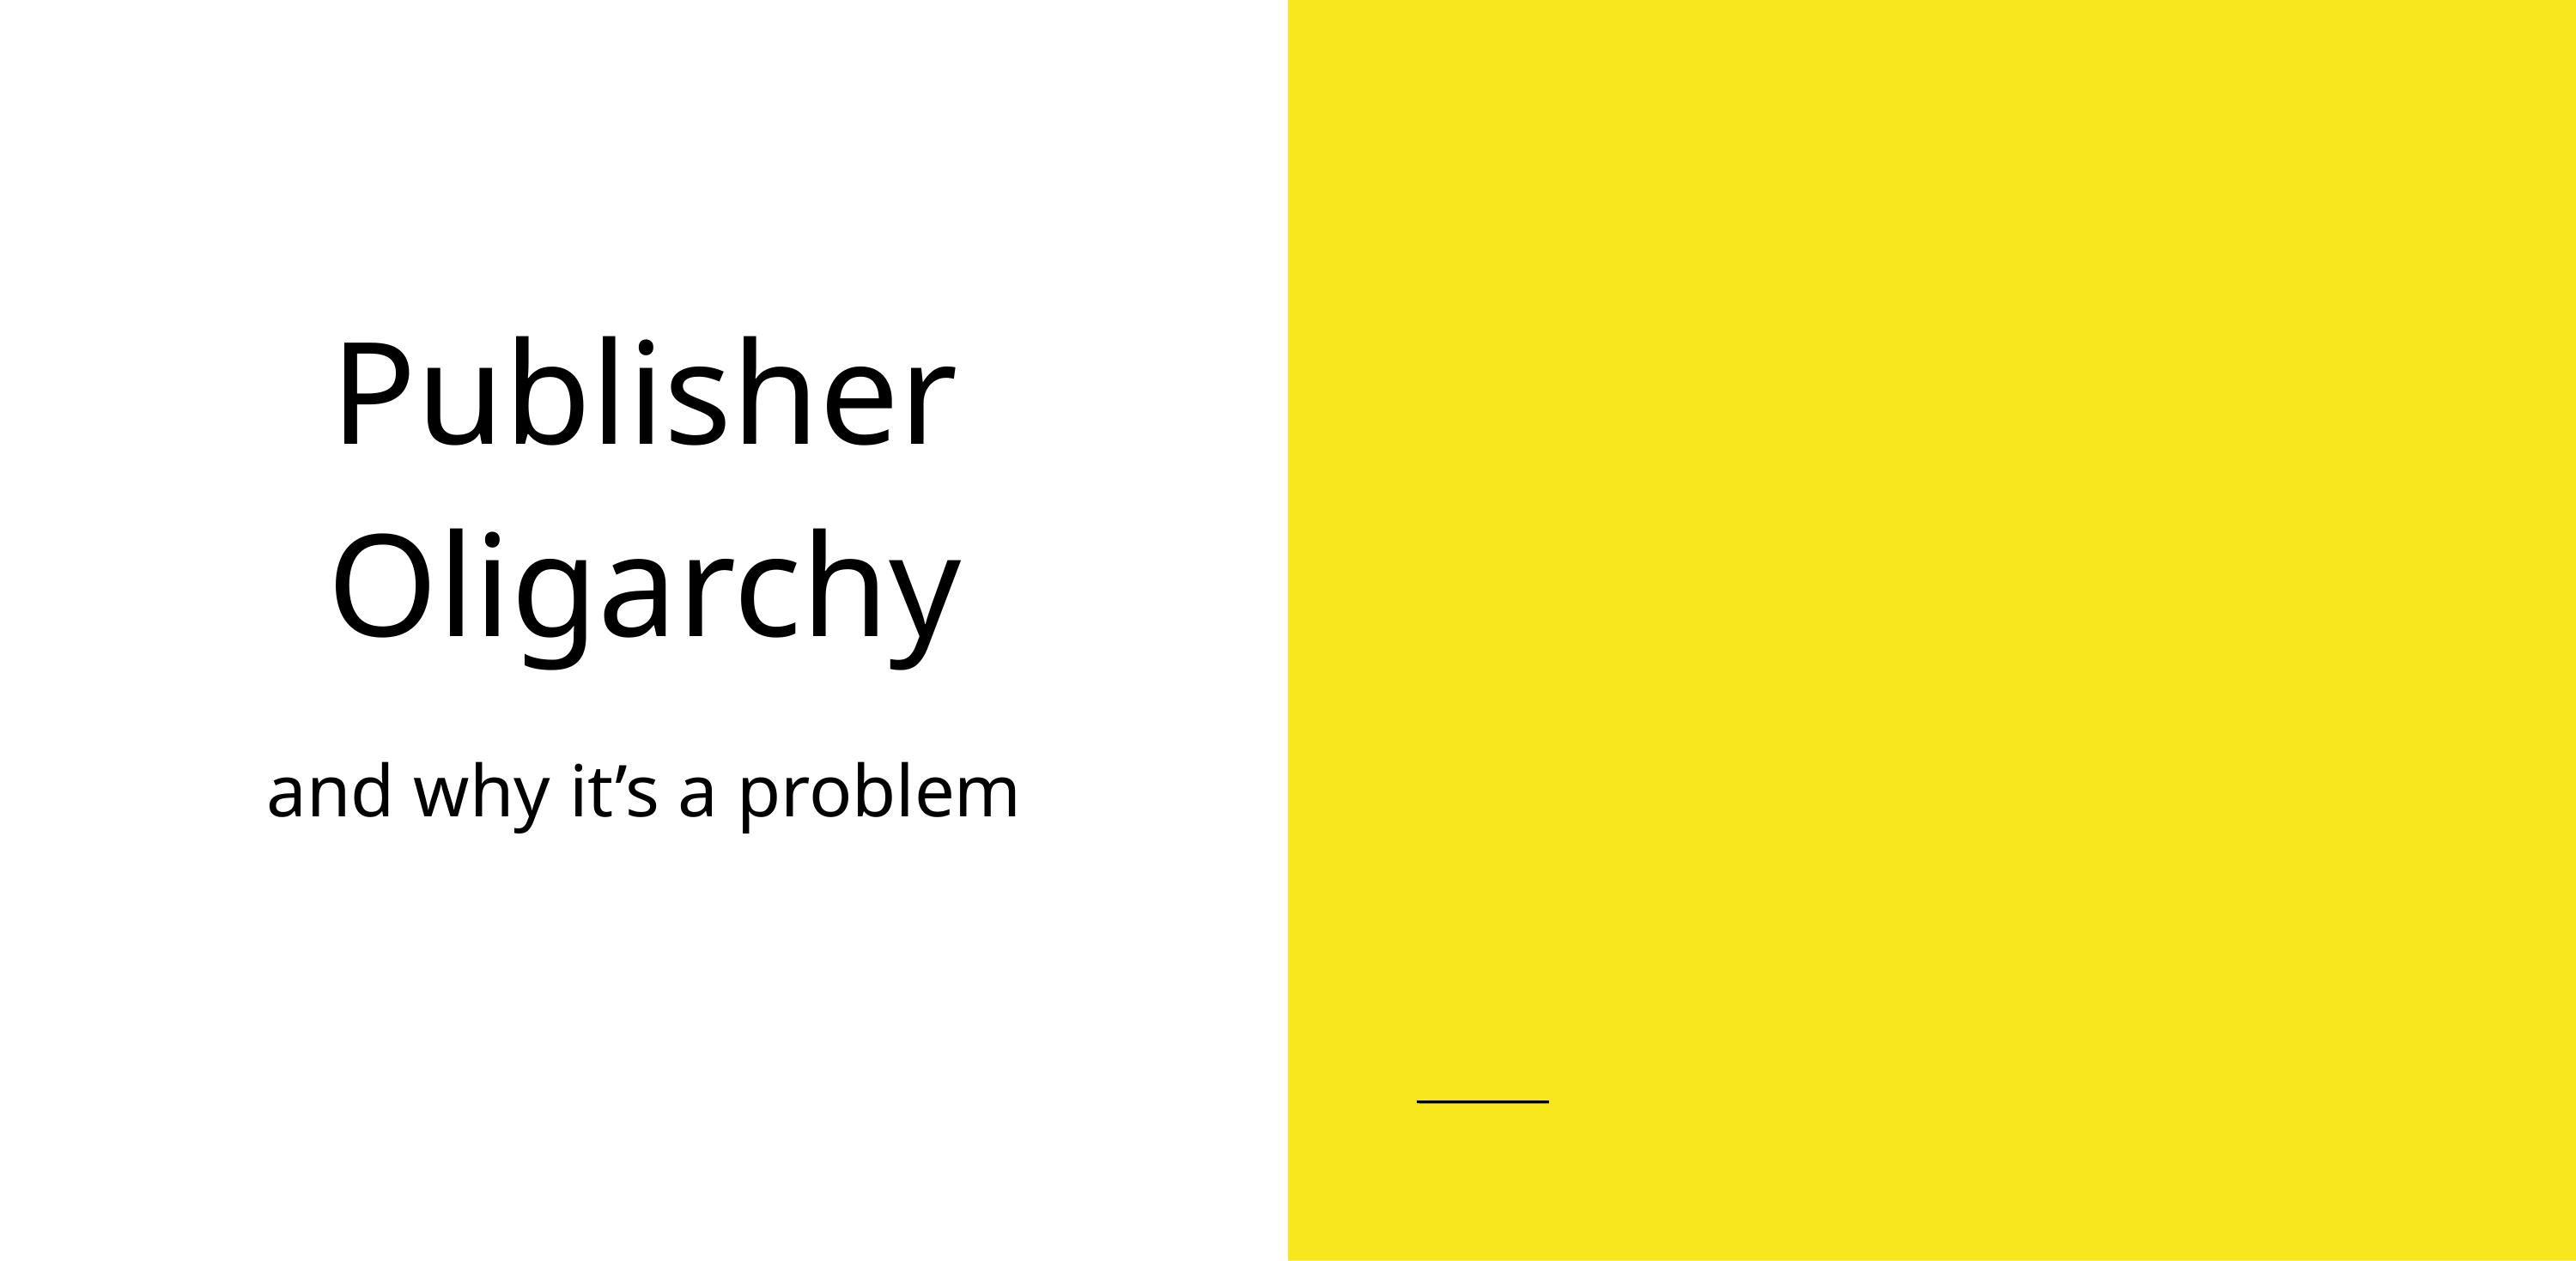

# Publisher Oligarchy
and why it’s a problem